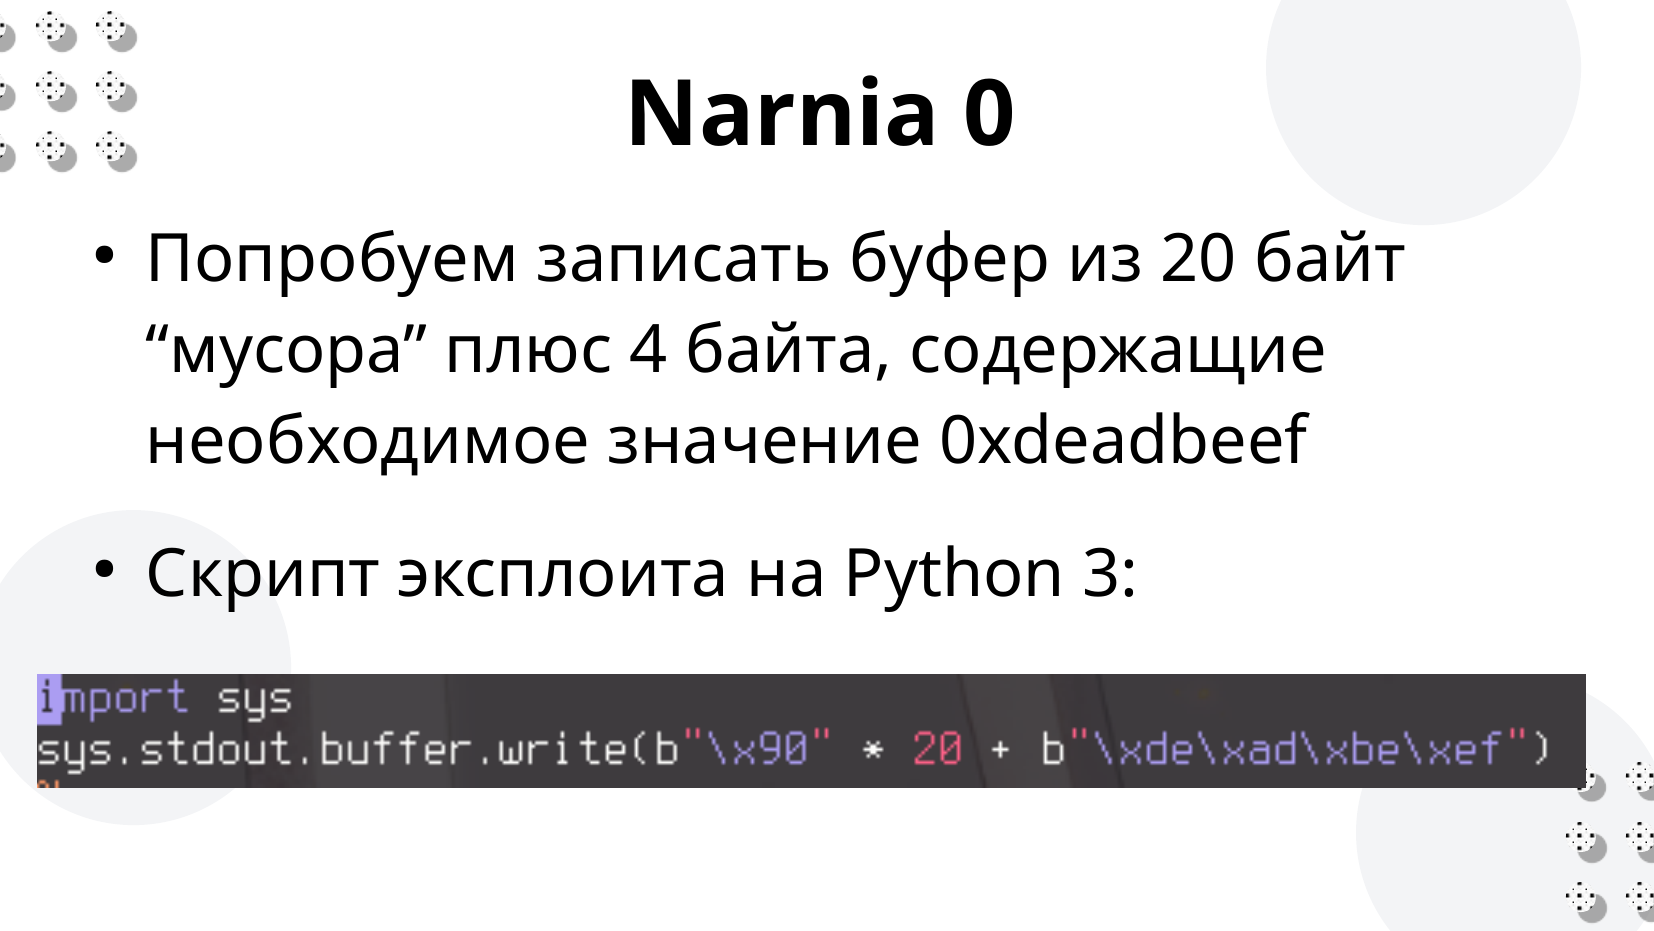

# Narnia 0
Попробуем записать буфер из 20 байт “мусора” плюс 4 байта, содержащие необходимое значение 0xdeadbeef
Скрипт эксплоита на Python 3: